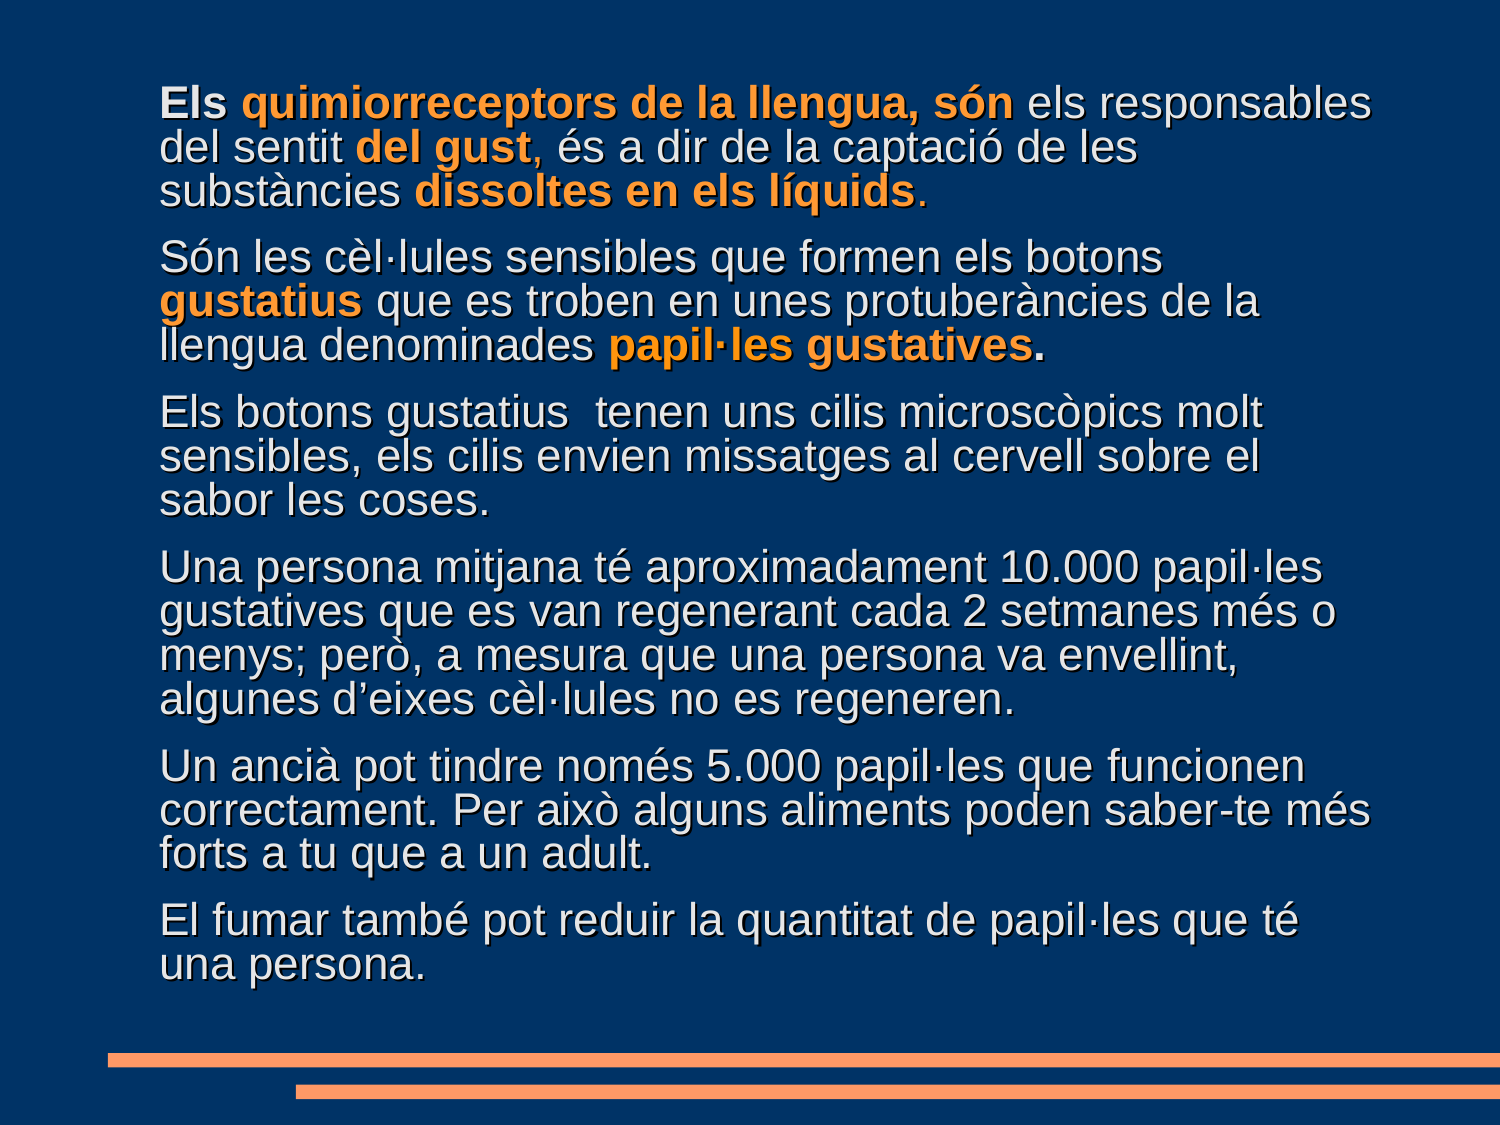

# Els quimiorreceptors de la llengua, són els responsables del sentit del gust, és a dir de la captació de les substàncies dissoltes en els líquids.
Són les cèl·lules sensibles que formen els botons gustatius que es troben en unes protuberàncies de la llengua denominades papil·les gustatives.
Els botons gustatius tenen uns cilis microscòpics molt sensibles, els cilis envien missatges al cervell sobre el sabor les coses.
Una persona mitjana té aproximadament 10.000 papil·les gustatives que es van regenerant cada 2 setmanes més o menys; però, a mesura que una persona va envellint, algunes d’eixes cèl·lules no es regeneren.
Un ancià pot tindre només 5.000 papil·les que funcionen correctament. Per això alguns aliments poden saber-te més forts a tu que a un adult.
El fumar també pot reduir la quantitat de papil·les que té una persona.